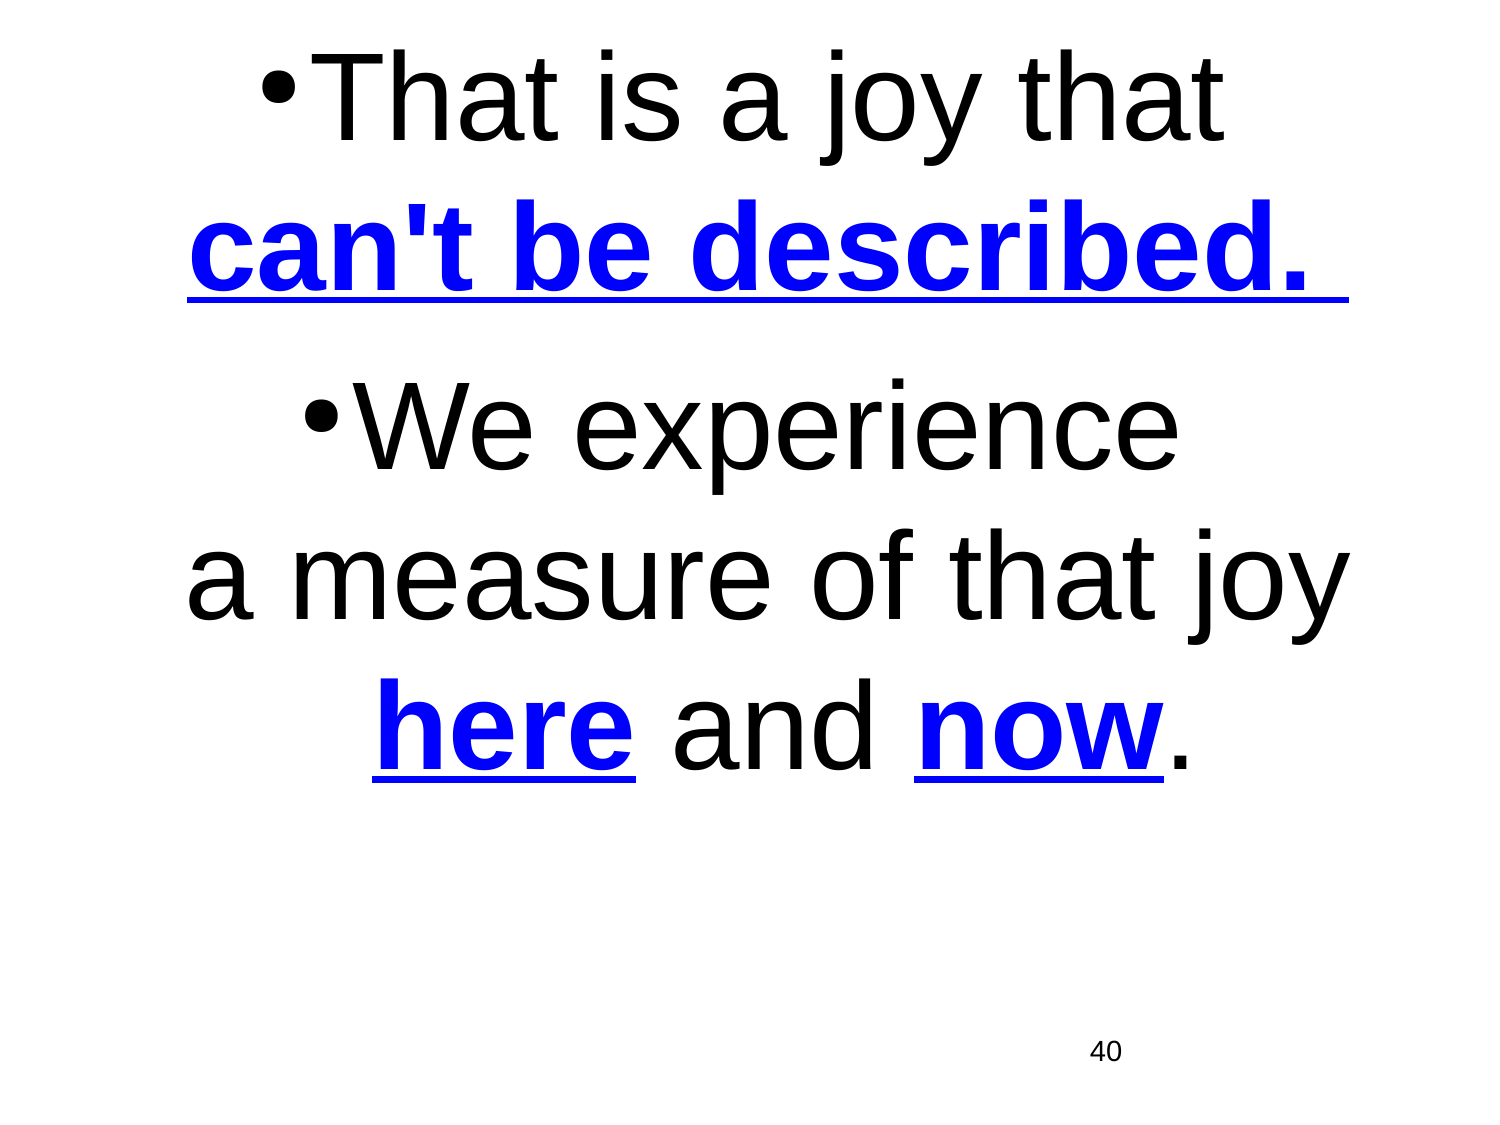

# That is a joy that can't be described.
We experience
a measure of that joy
here and now.
40